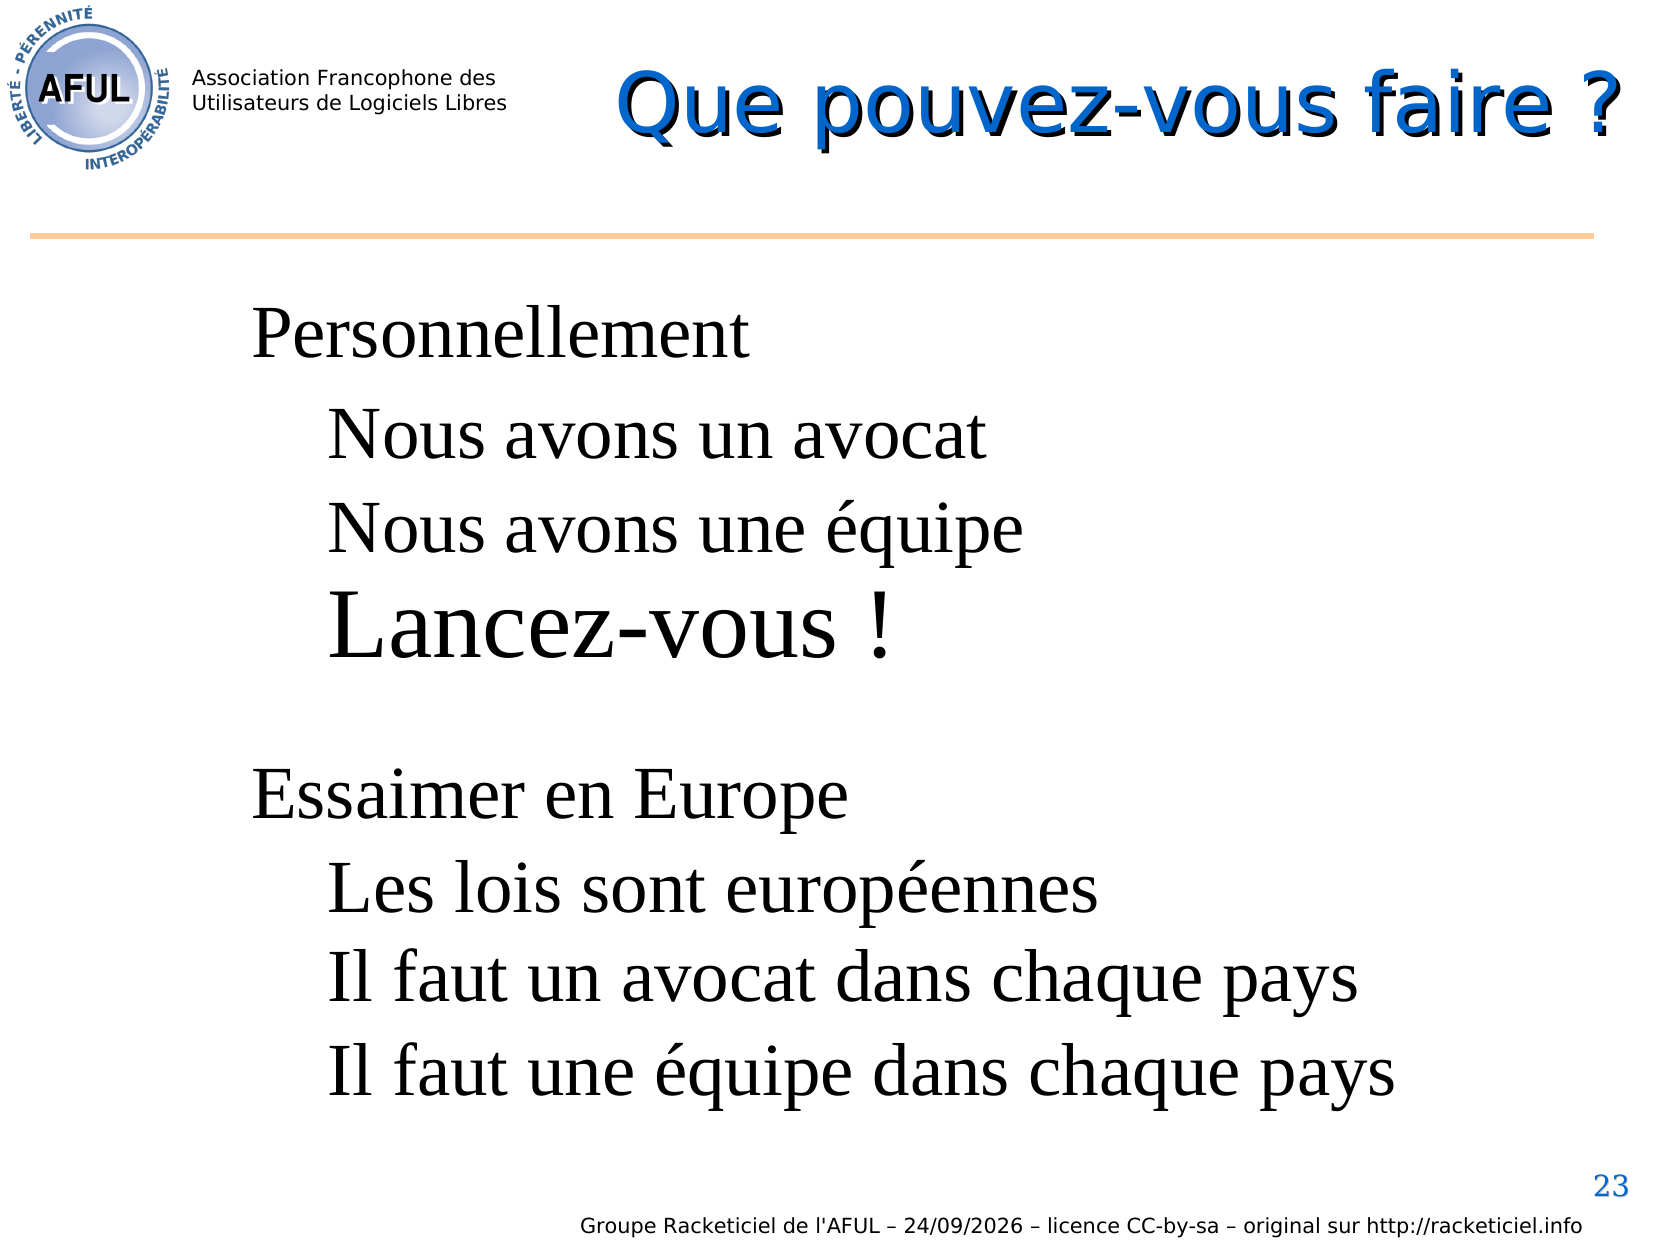

# Que pouvez-vous faire ?
Personnellement
Nous avons un avocat
Nous avons une équipe
Lancez-vous !
Essaimer en Europe
Les lois sont européennes
Il faut un avocat dans chaque pays
Il faut une équipe dans chaque pays
23